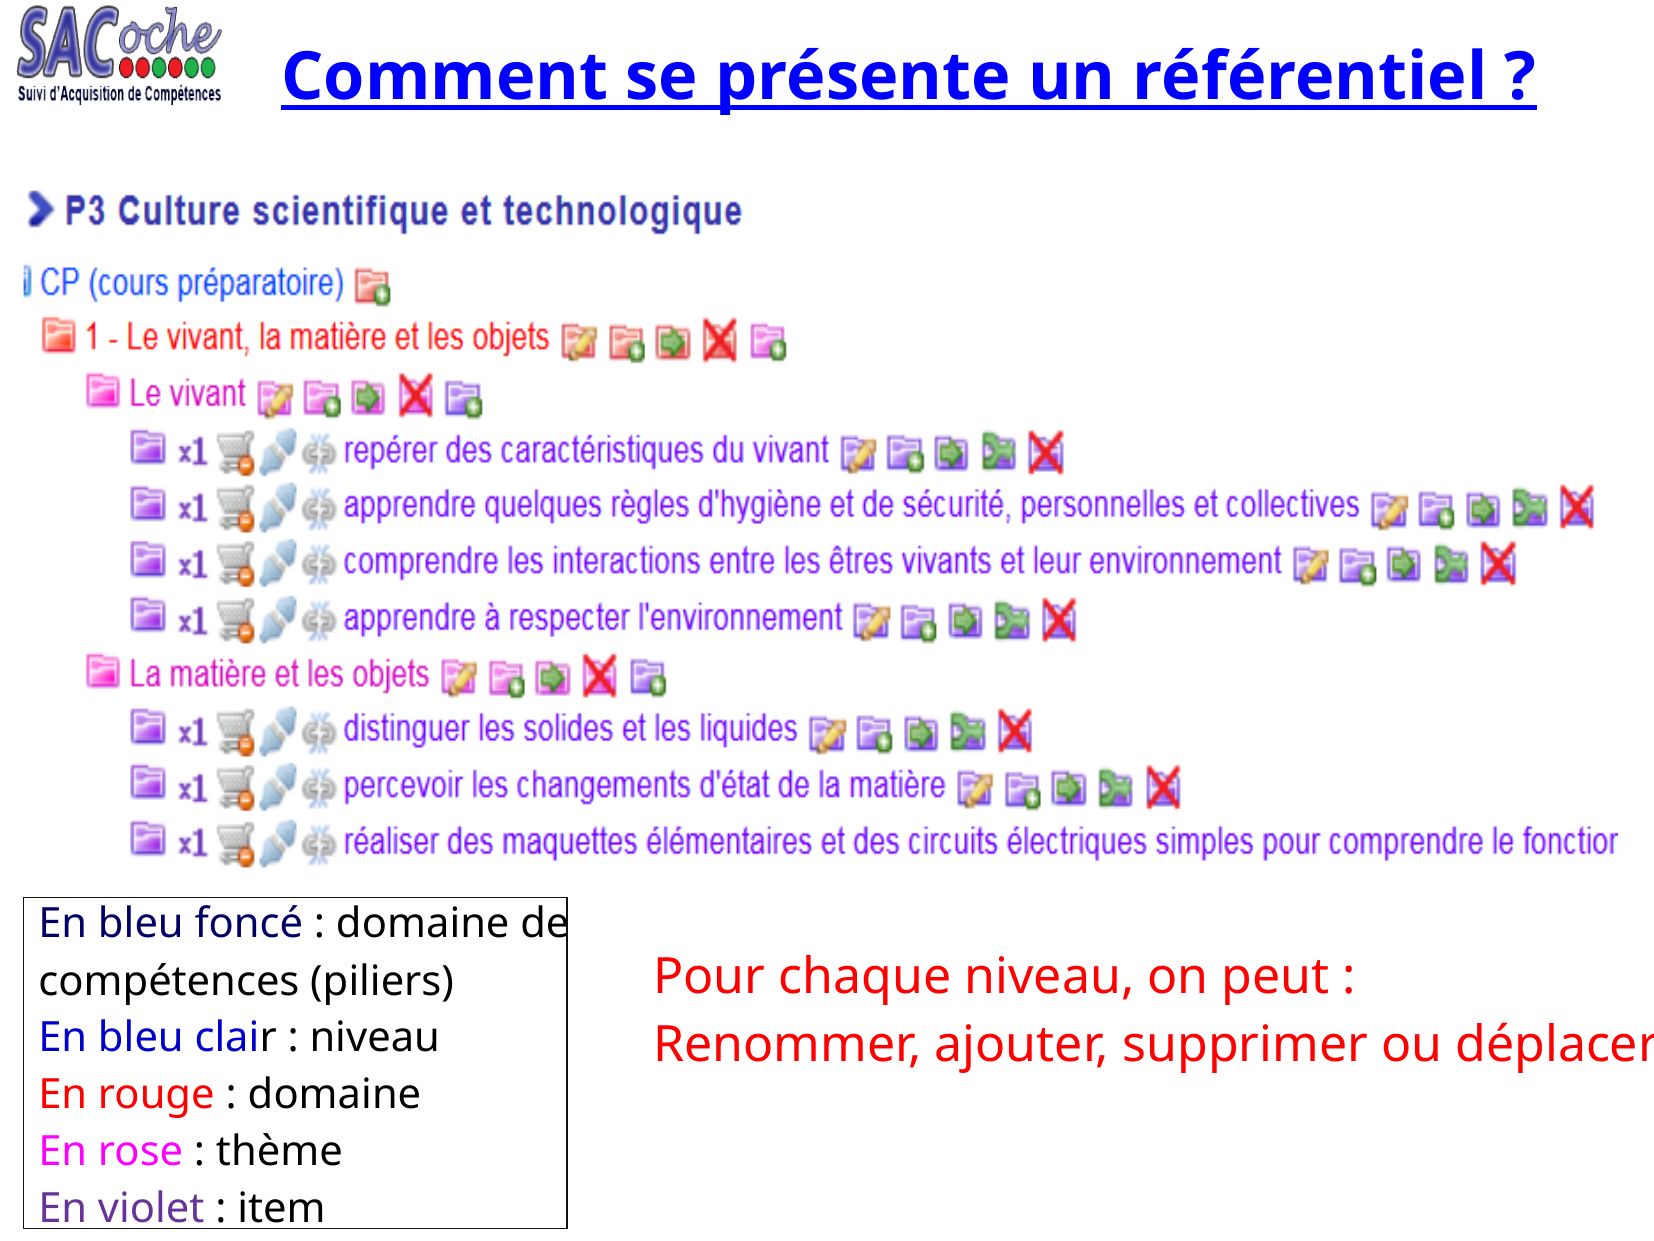

# Comment se présente un référentiel ?
En bleu foncé : domaine de compétences (piliers)
En bleu clair : niveau
En rouge : domaine
En rose : thème
En violet : item
Pour chaque niveau, on peut :
Renommer, ajouter, supprimer ou déplacer